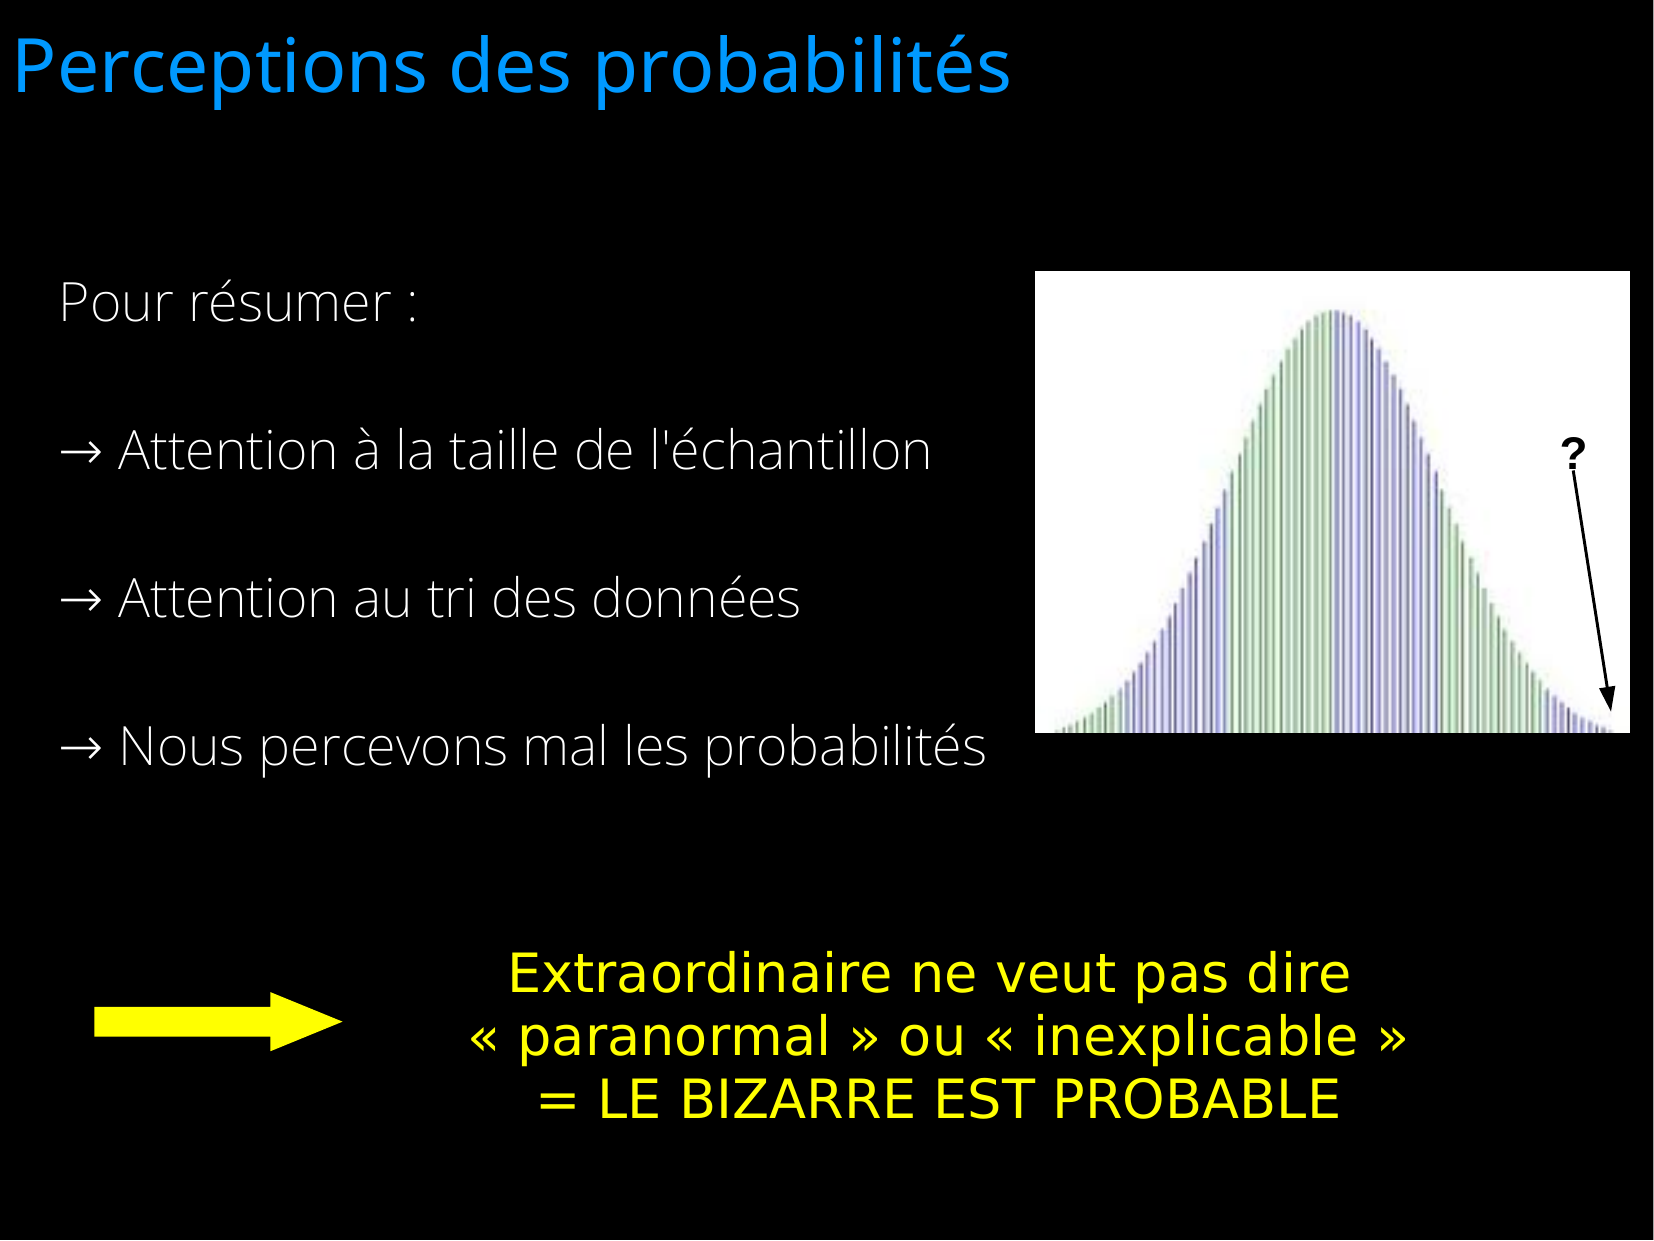

Perceptions des probabilités
Pour résumer :
→ Attention à la taille de l'échantillon
→ Attention au tri des données
→ Nous percevons mal les probabilités
?
?
Extraordinaire ne veut pas dire
« paranormal » ou « inexplicable »
= LE BIZARRE EST PROBABLE